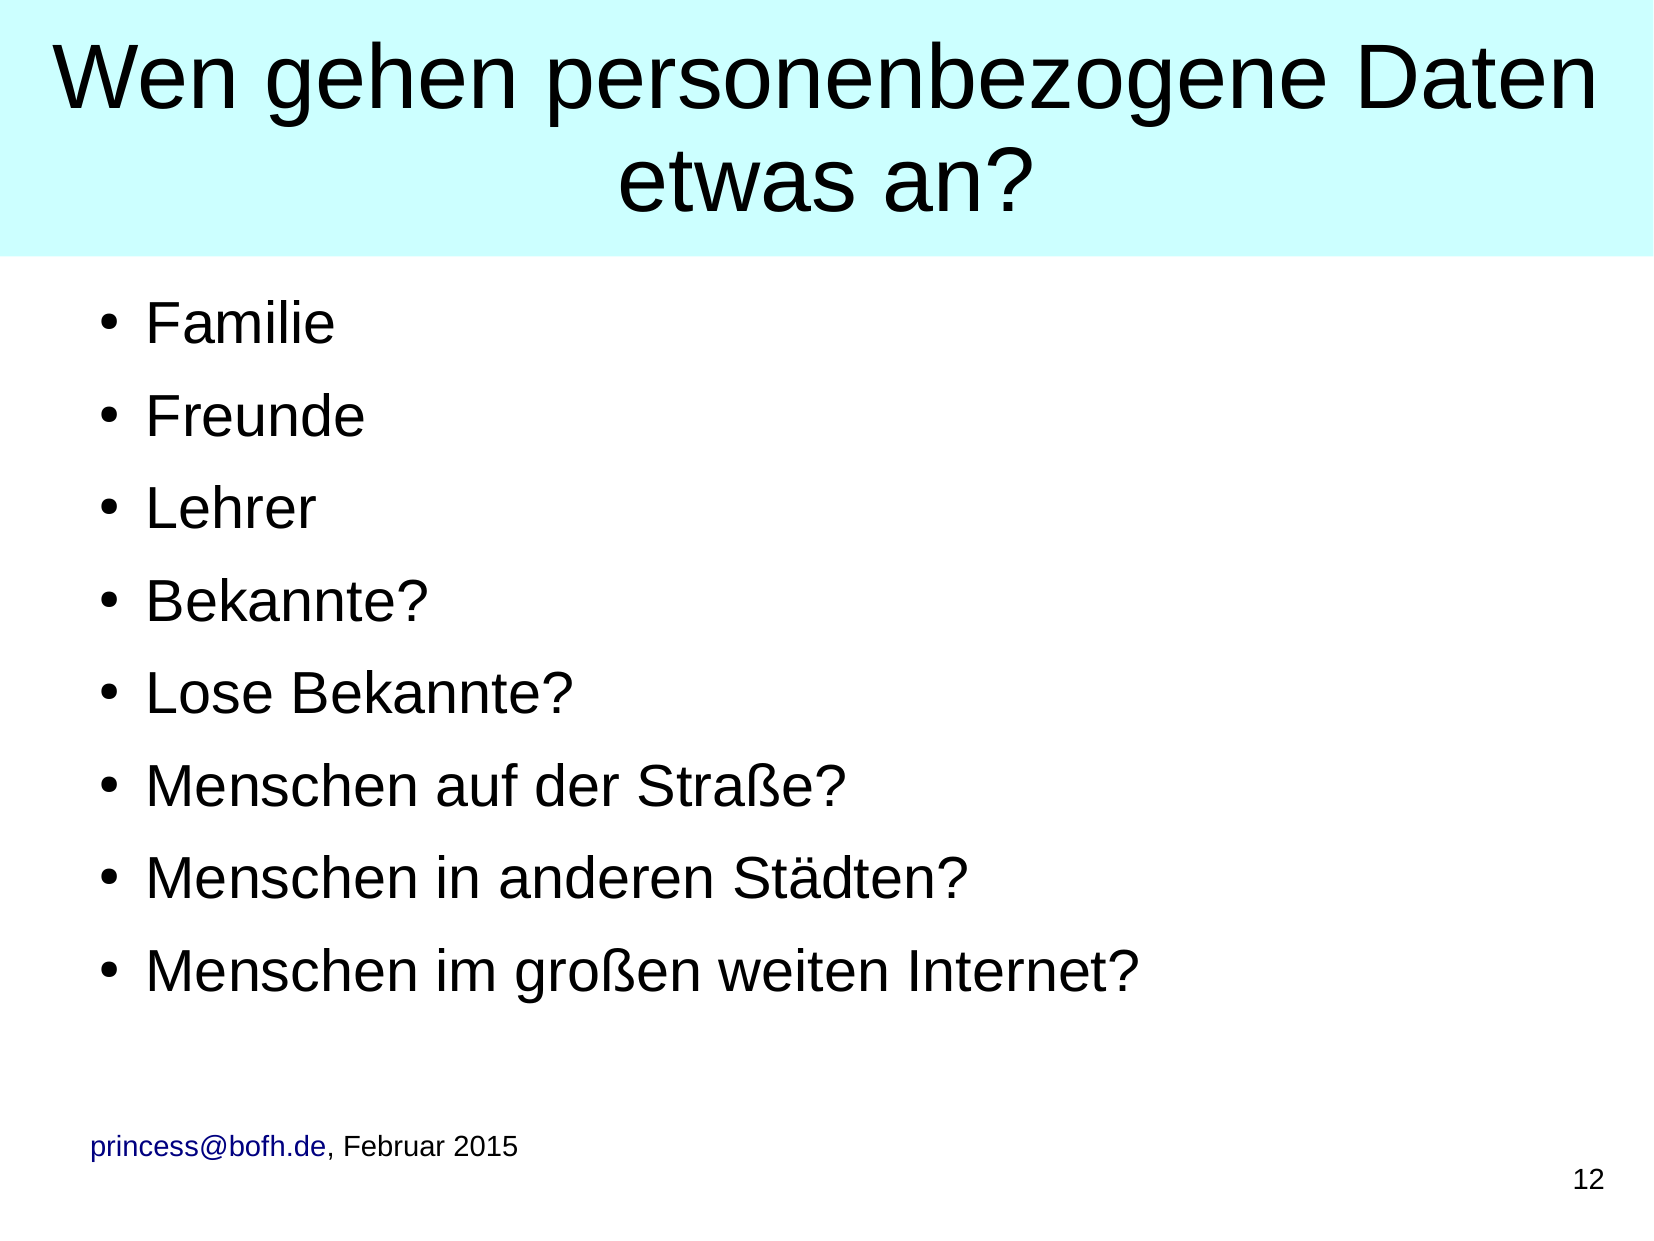

# Wen gehen personenbezogene Daten etwas an?
Familie
Freunde
Lehrer
Bekannte?
Lose Bekannte?
Menschen auf der Straße?
Menschen in anderen Städten?
Menschen im großen weiten Internet?
Andi @ Furtwangen 2015